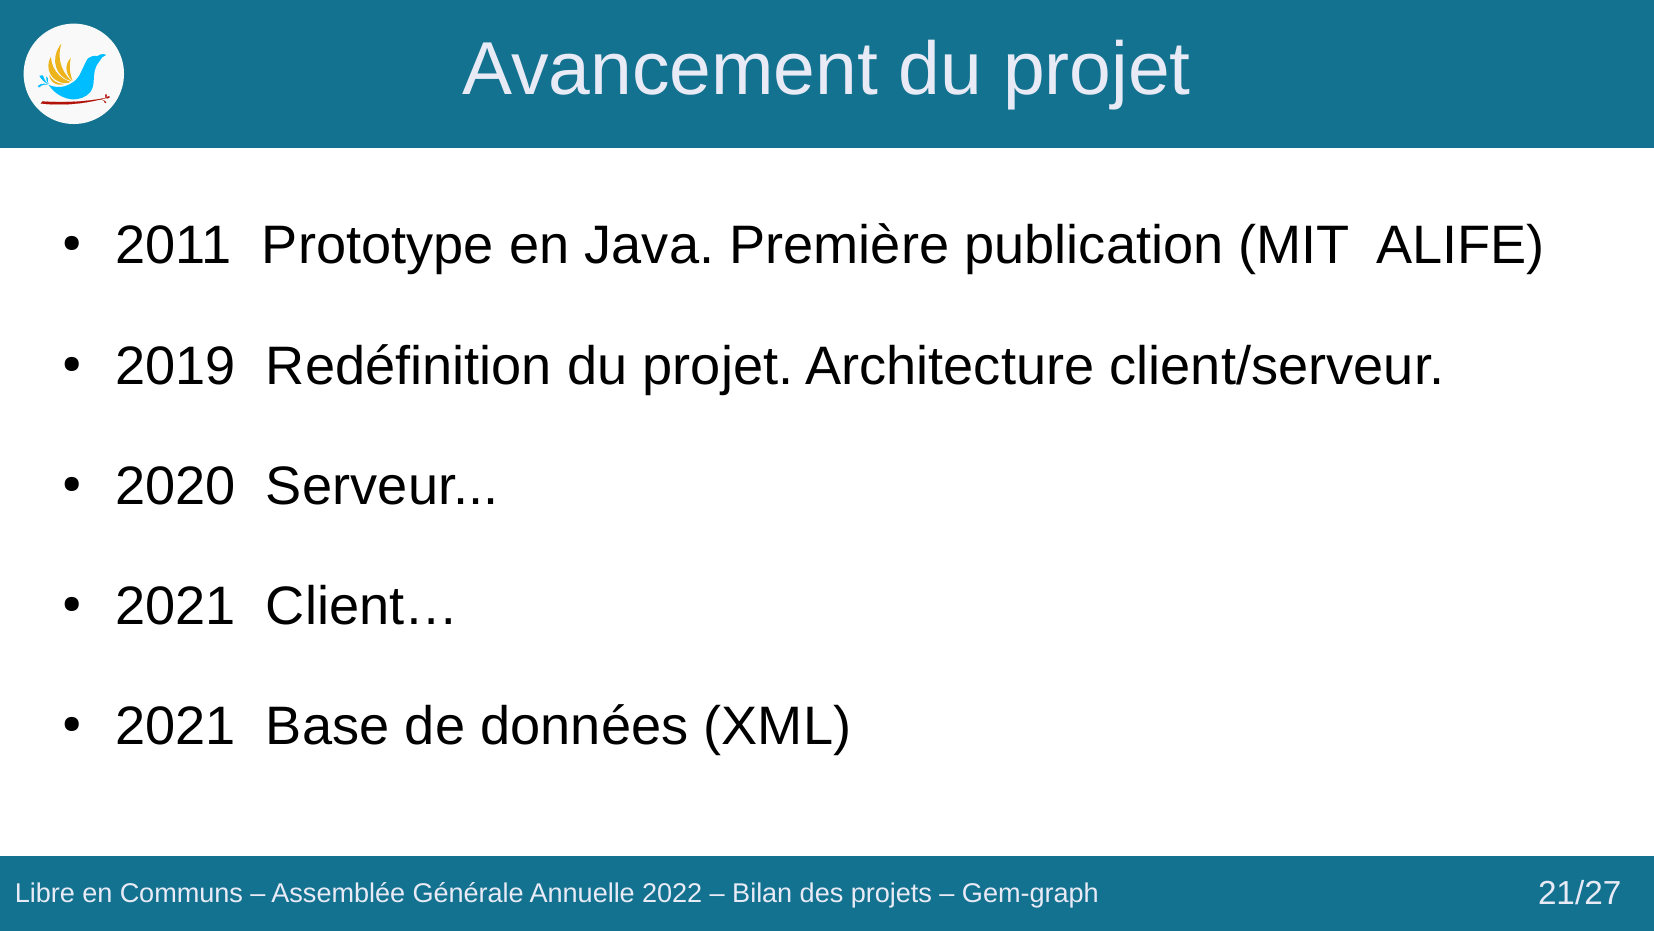

Avancement du projet
2011 Prototype en Java. Première publication (MIT ALIFE)
2019 Redéfinition du projet. Architecture client/serveur.
2020 Serveur...
2021 Client…
2021 Base de données (XML)
Libre en Communs – Assemblée Générale Annuelle 2022 – Bilan des projets – Gem-graph